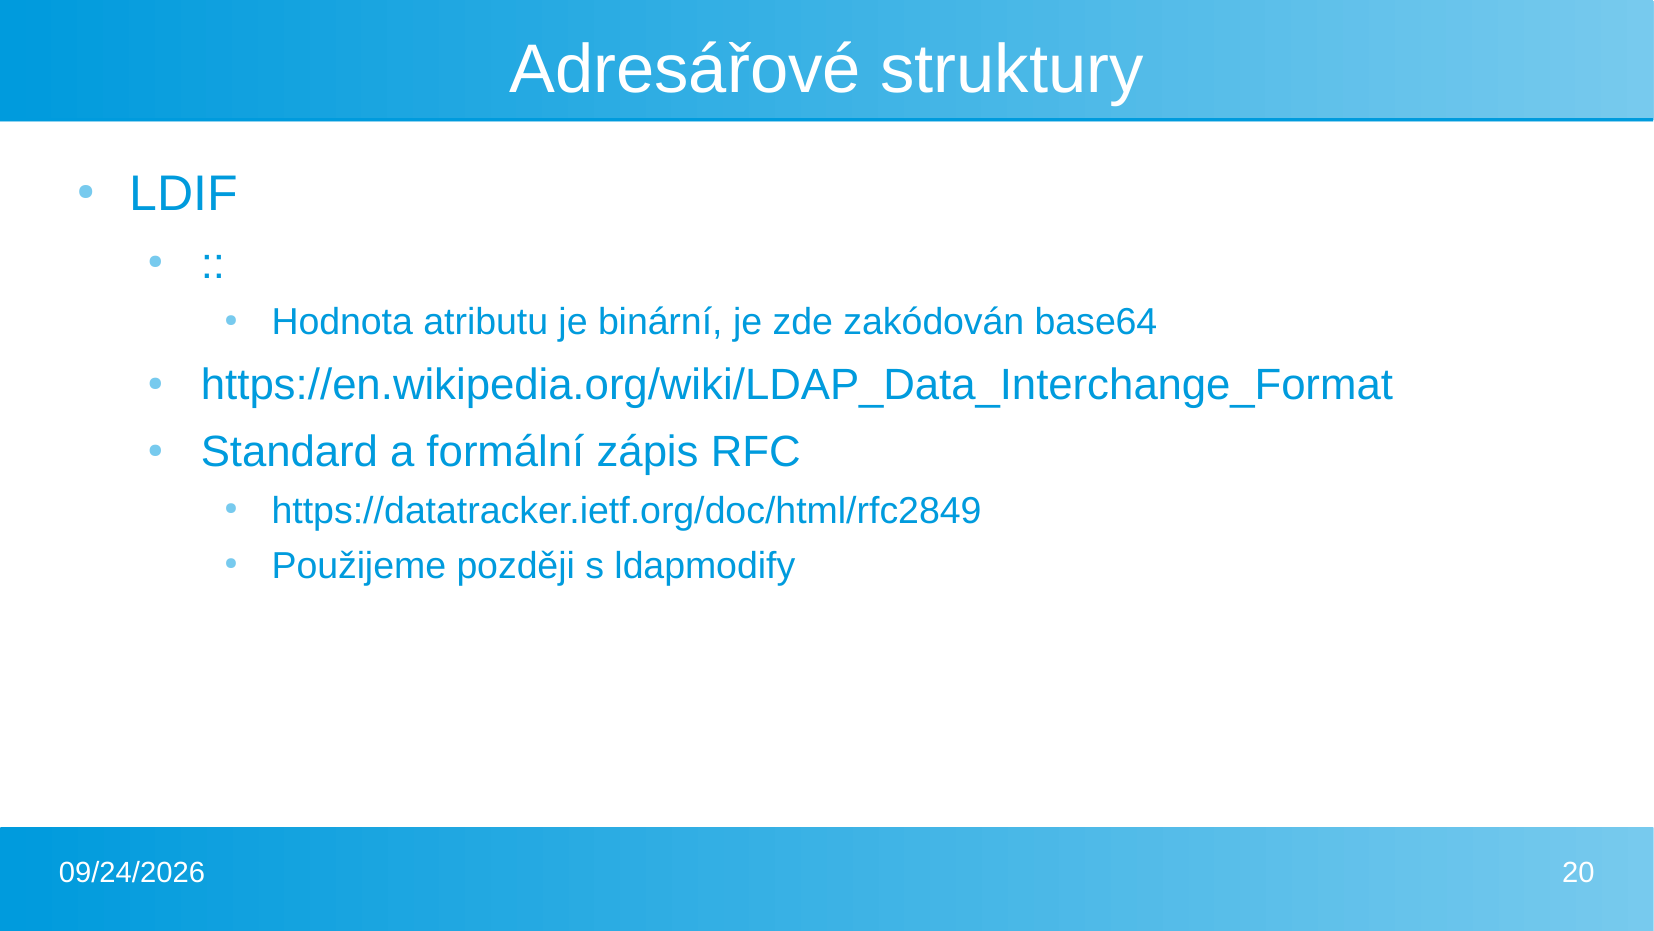

# Adresářové struktury
LDIF
::
Hodnota atributu je binární, je zde zakódován base64
https://en.wikipedia.org/wiki/LDAP_Data_Interchange_Format
Standard a formální zápis RFC
https://datatracker.ietf.org/doc/html/rfc2849
Použijeme později s ldapmodify
20